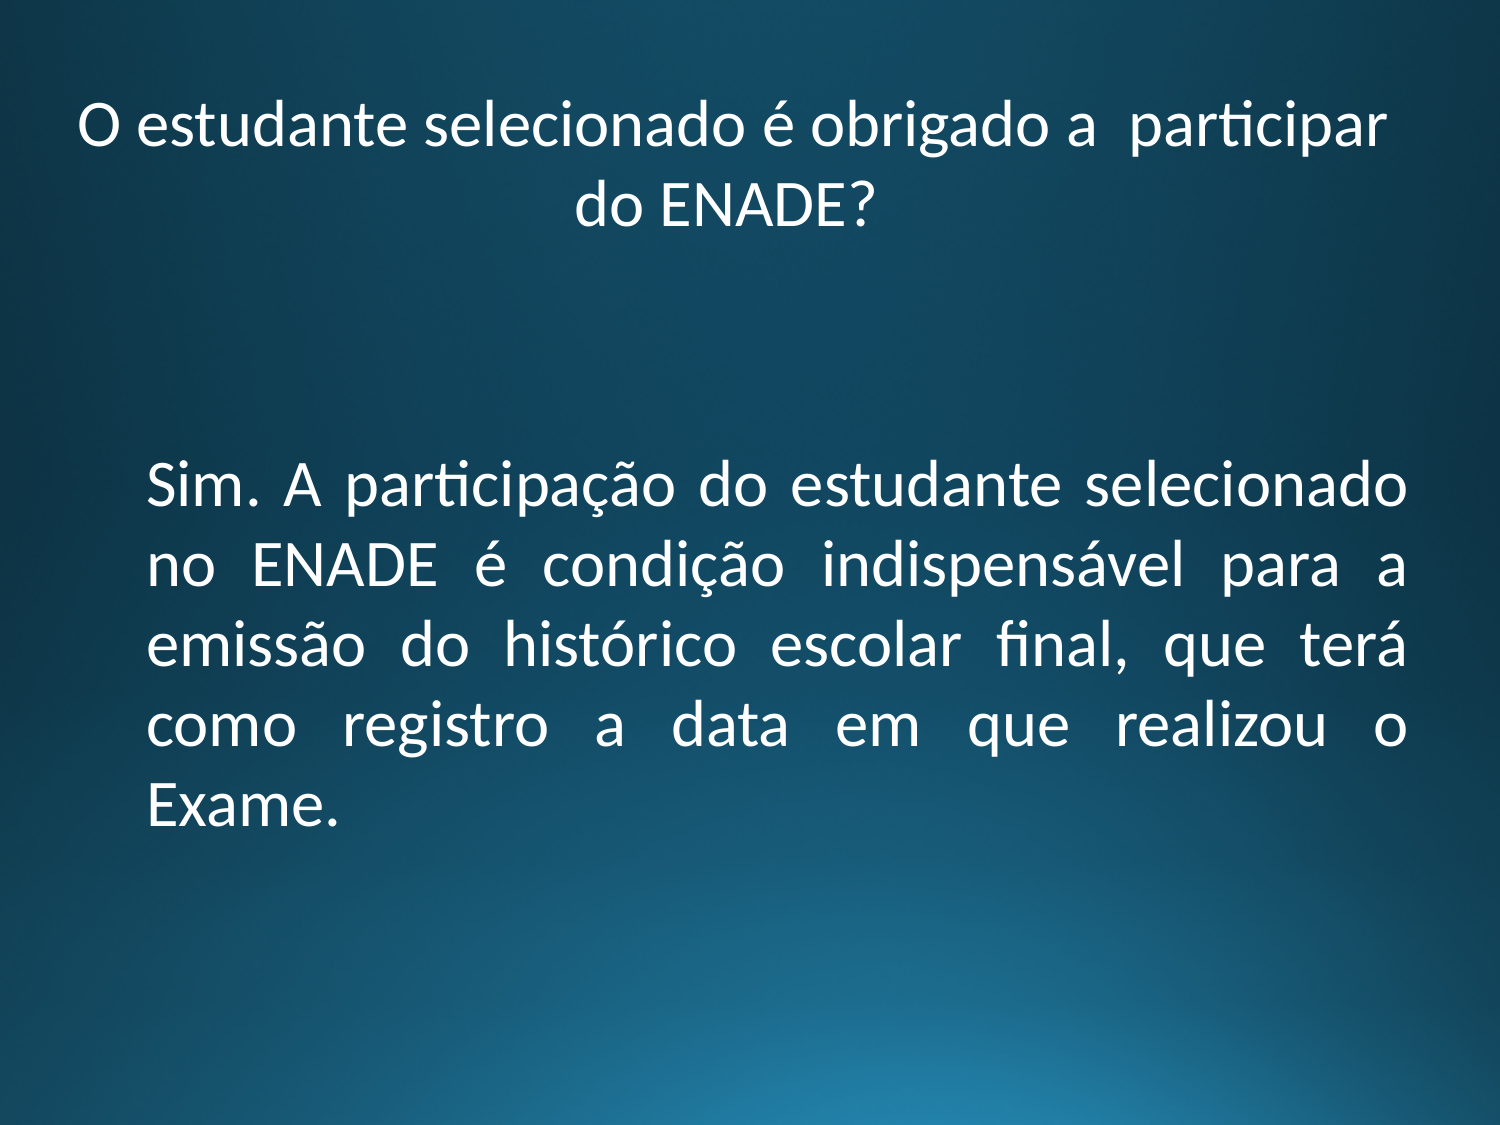

O estudante selecionado é obrigado a participar do ENADE?
	Sim. A participação do estudante selecionado no ENADE é condição indispensável para a emissão do histórico escolar final, que terá como registro a data em que realizou o Exame.